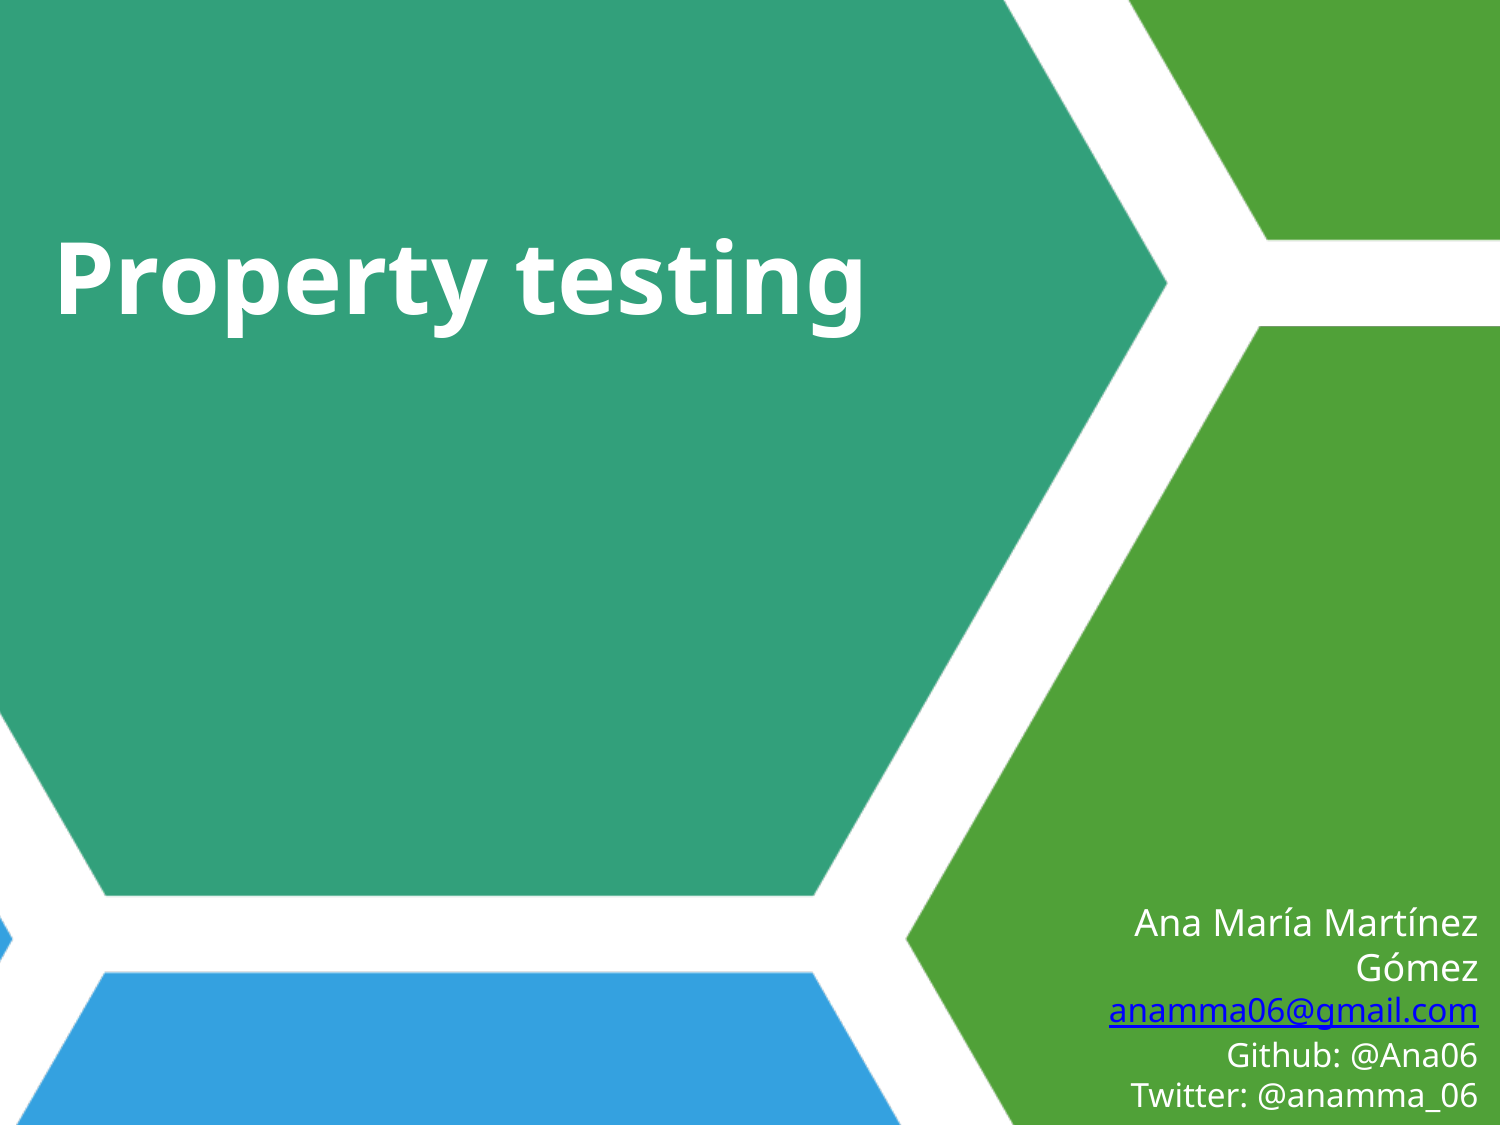

Property testing
Ana María Martínez Gómez
anamma06@gmail.com
Github: @Ana06
Twitter: @anamma_06